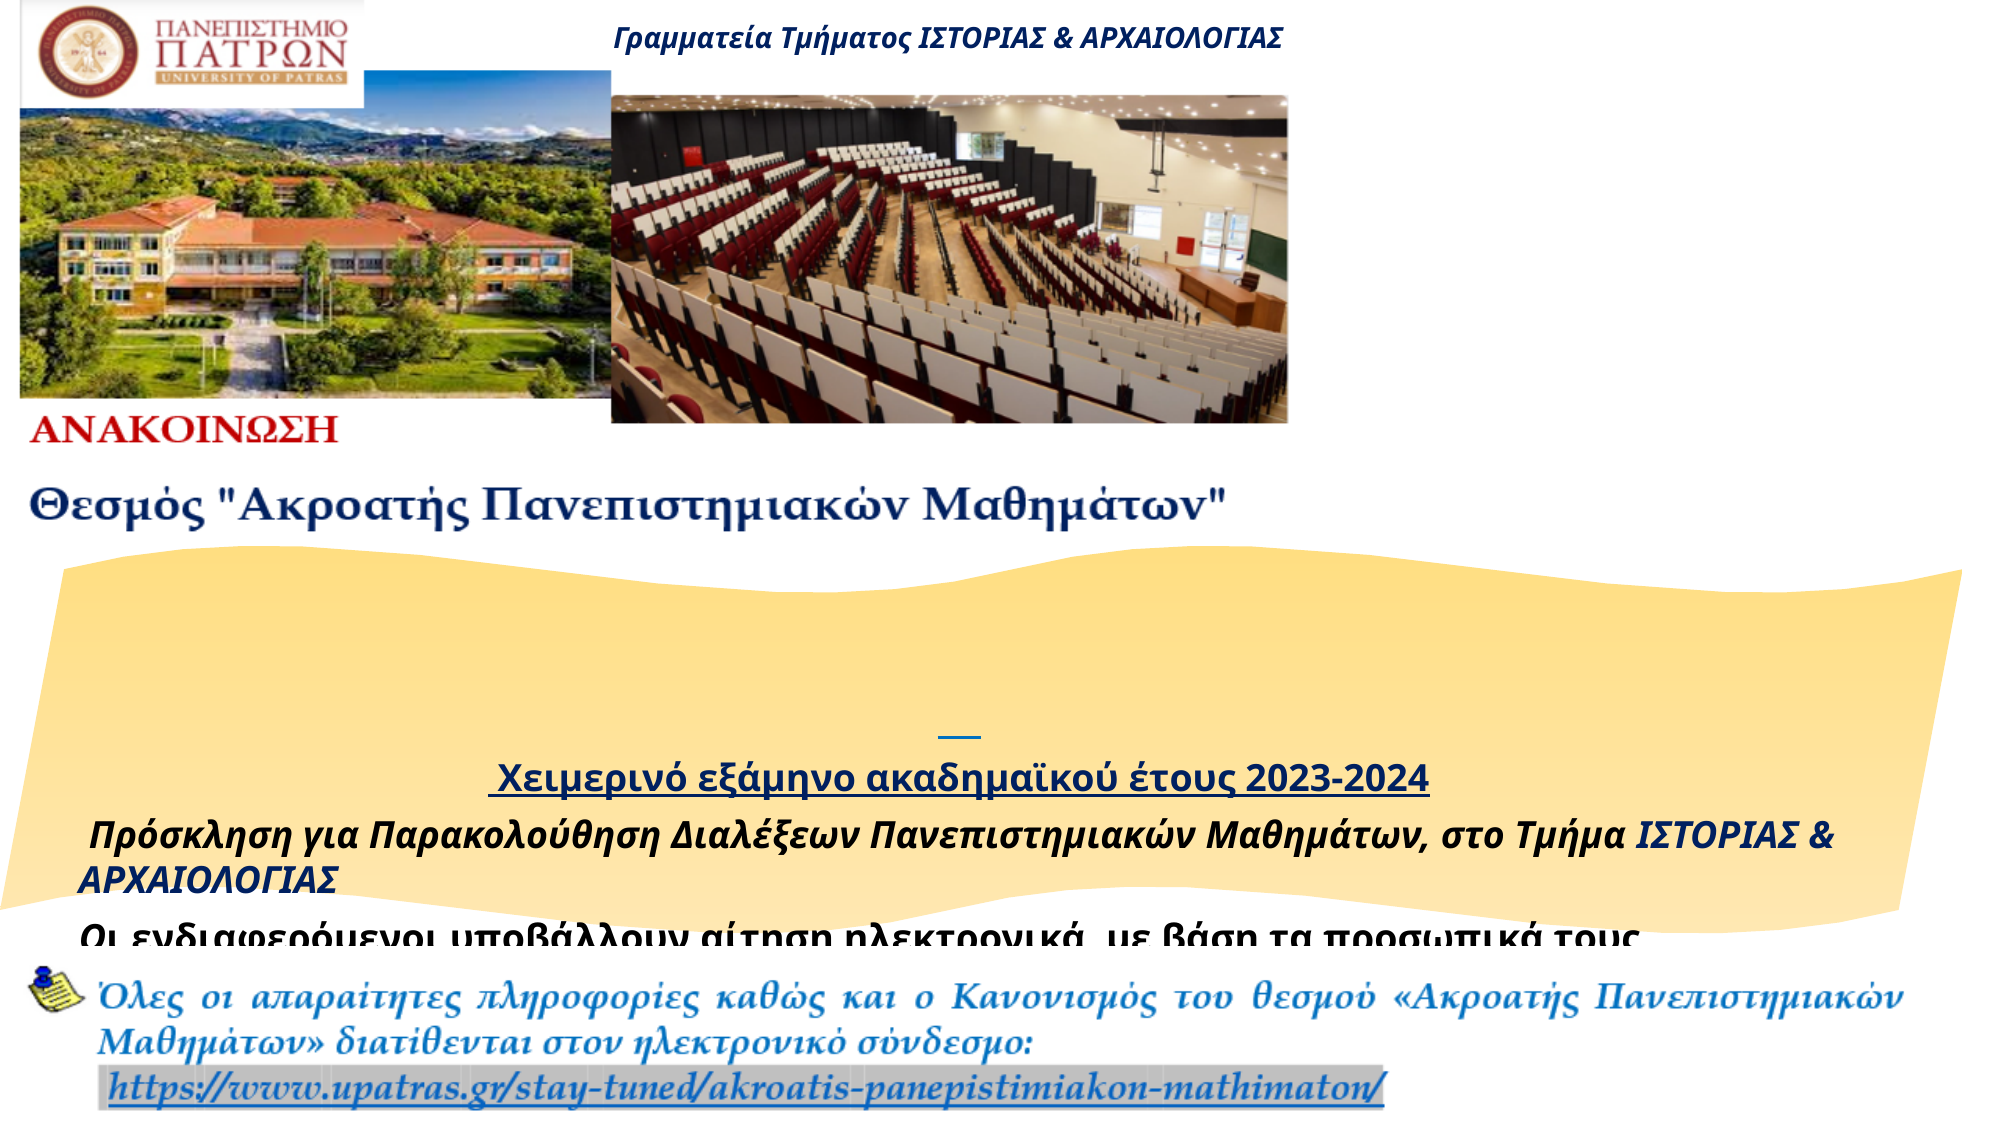

Γραμματεία Τμήματος ΙΣΤΟΡΙΑΣ & ΑΡΧΑΙΟΛΟΓΙΑΣ
 Χειμερινό εξάμηνο ακαδημαϊκού έτους 2023-2024
 Πρόσκληση για Παρακολούθηση Διαλέξεων Πανεπιστημιακών Μαθημάτων, στο Τμήμα ΙΣΤΟΡΙΑΣ & ΑΡΧΑΙΟΛΟΓΙΑΣ
Οι ενδιαφερόμενοι υποβάλλουν αίτηση ηλεκτρονικά, με βάση τα προσωπικά τους ενδιαφέροντα, από 01/09/2023 έως 24/09/2023, για το προσεχές χειμερινό εξάμηνο στο σύνδεσμο:  http://auditor.upatras.gr/